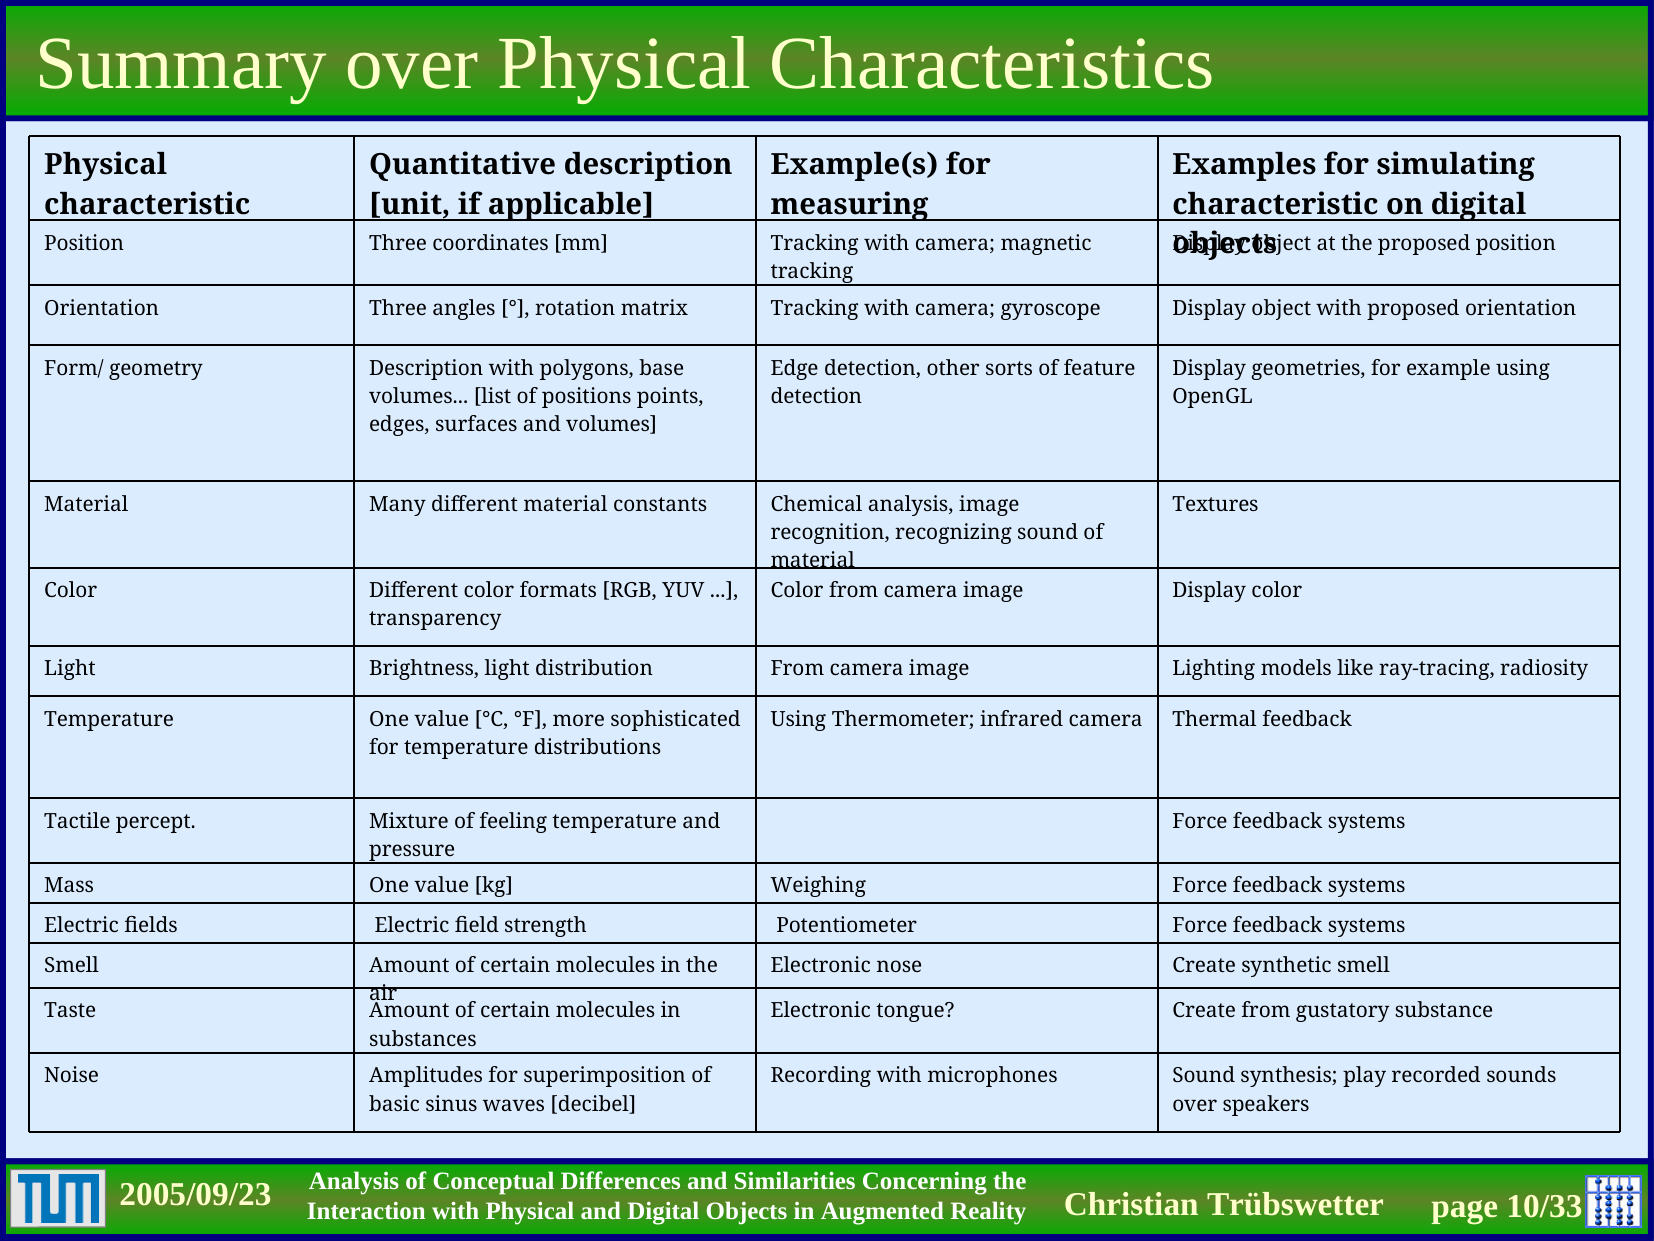

# Summary over Physical Characteristics
Physical characteristic
Quantitative description [unit, if applicable]
Example(s) for measuring
Examples for simulating characteristic on digital objects
Position
Three coordinates [mm]
Tracking with camera; magnetic tracking
Display object at the proposed position
Orientation
Three angles [°], rotation matrix
Tracking with camera; gyroscope
Display object with proposed orientation
Form/ geometry
Description with polygons, base volumes... [list of positions points, edges, surfaces and volumes]
Edge detection, other sorts of feature detection
Display geometries, for example using OpenGL
Material
Many different material constants
Chemical analysis, image recognition, recognizing sound of material
Textures
Color
Different color formats [RGB, YUV ...], transparency
Color from camera image
Display color
Light
Brightness, light distribution
From camera image
Lighting models like ray-tracing, radiosity
Temperature
One value [°C, °F], more sophisticated for temperature distributions
Using Thermometer; infrared camera
Thermal feedback
Tactile percept.
Mixture of feeling temperature and pressure
Force feedback systems
Mass
One value [kg]
Weighing
Force feedback systems
Electric fields
 Electric field strength
 Potentiometer
Force feedback systems
Smell
Amount of certain molecules in the air
Electronic nose
Create synthetic smell
Taste
Amount of certain molecules in substances
Electronic tongue?
Create from gustatory substance
Noise
Amplitudes for superimposition of basic sinus waves [decibel]
Recording with microphones
Sound synthesis; play recorded sounds over speakers